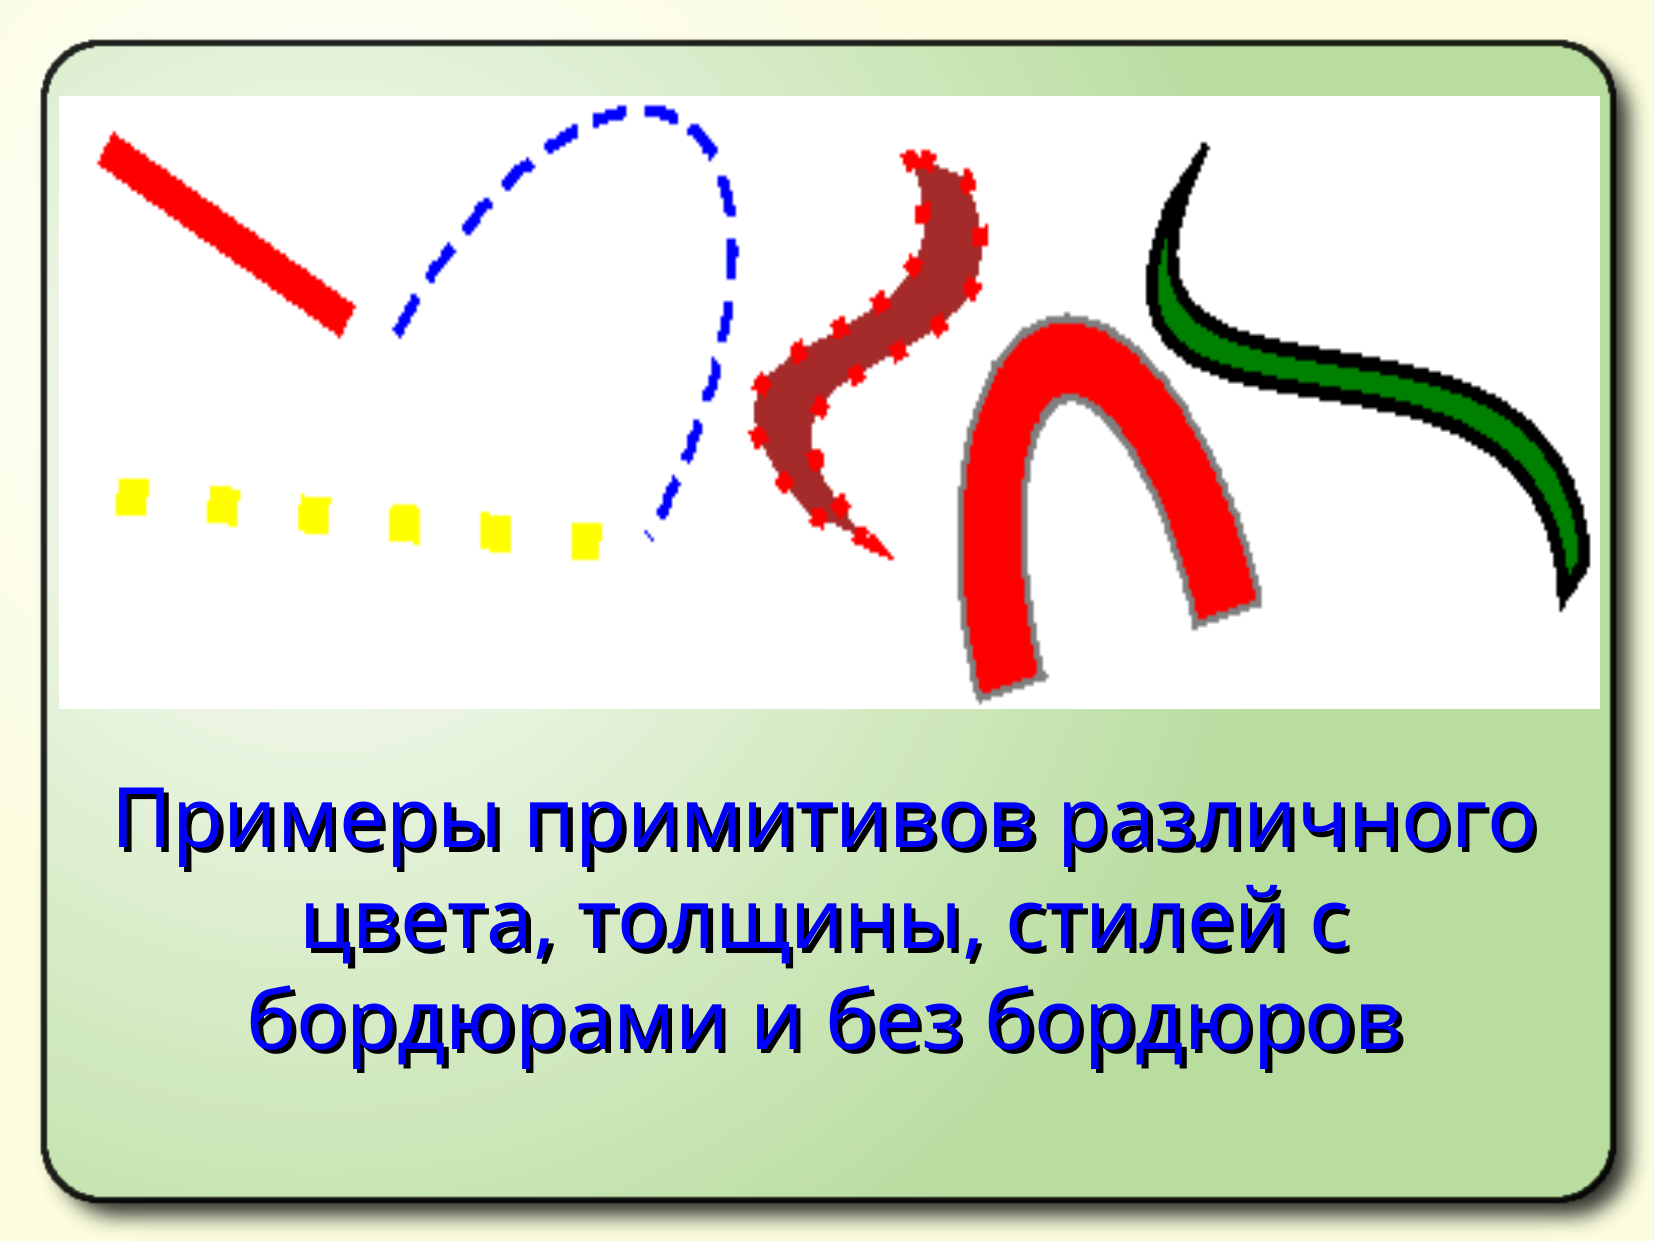

Примеры примитивов различного цвета, толщины, стилей с бордюрами и без бордюров